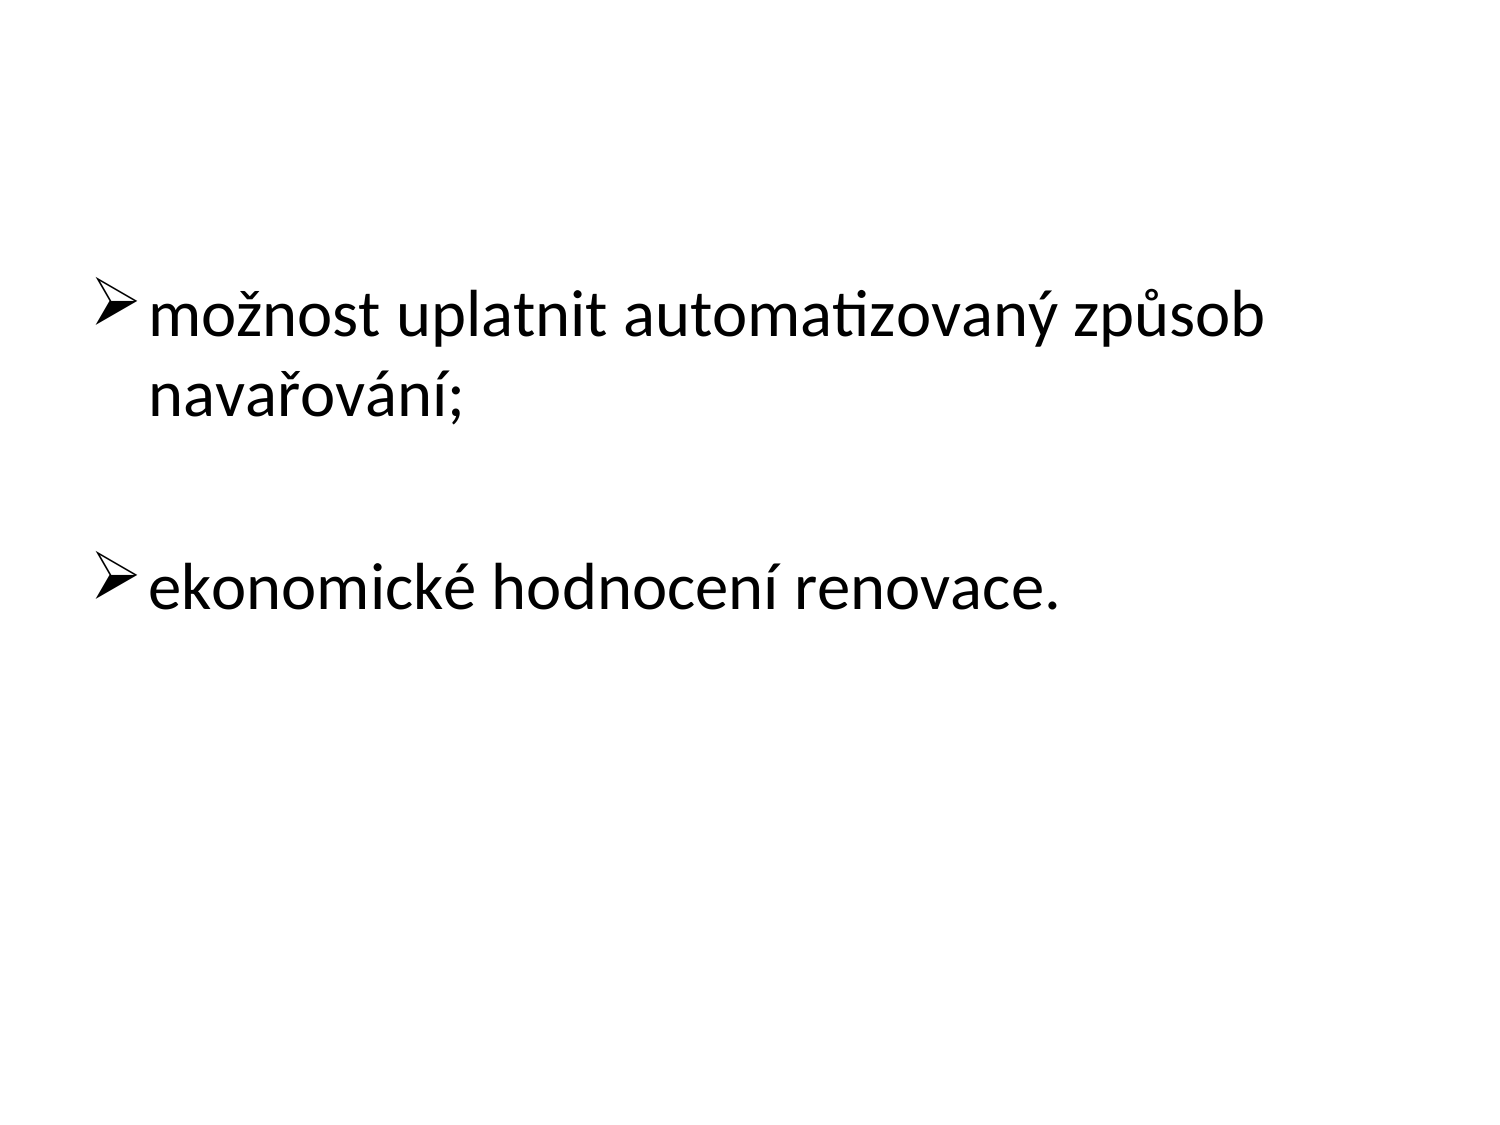

# možnost uplatnit automatizovaný způsob 	navařování;
ekonomické hodnocení renovace.